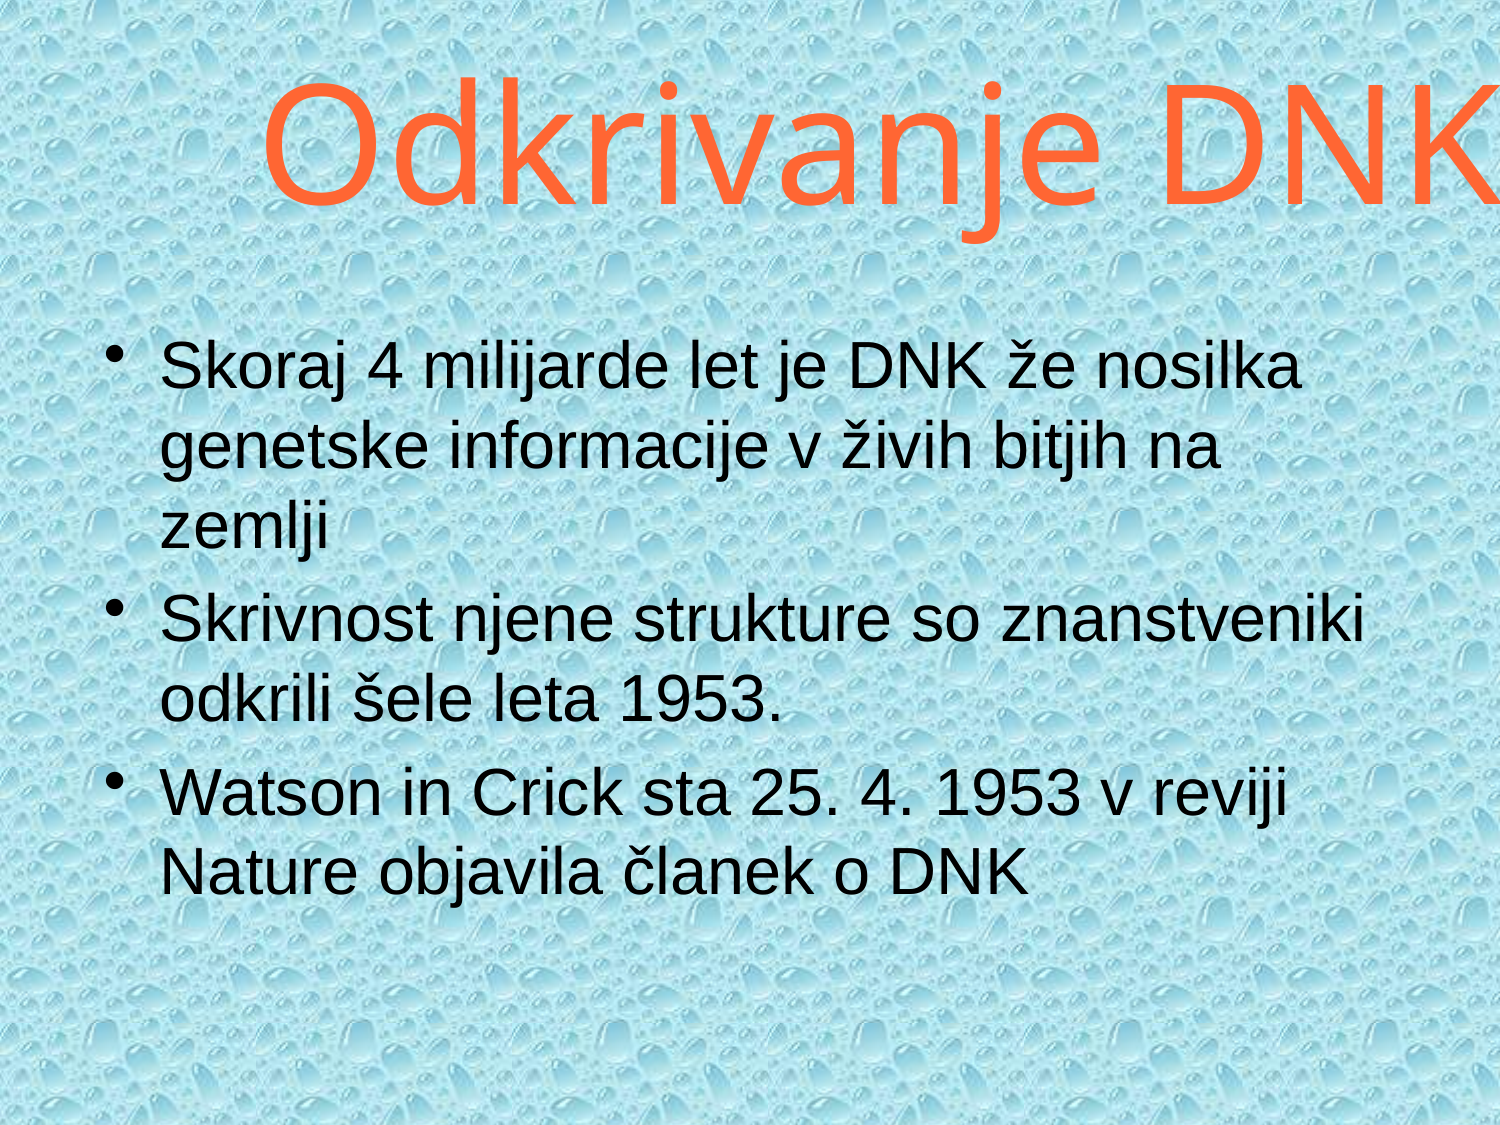

Odkrivanje DNK
# Skoraj 4 milijarde let je DNK že nosilka genetske informacije v živih bitjih na zemlji
Skrivnost njene strukture so znanstveniki odkrili šele leta 1953.
Watson in Crick sta 25. 4. 1953 v reviji Nature objavila članek o DNK